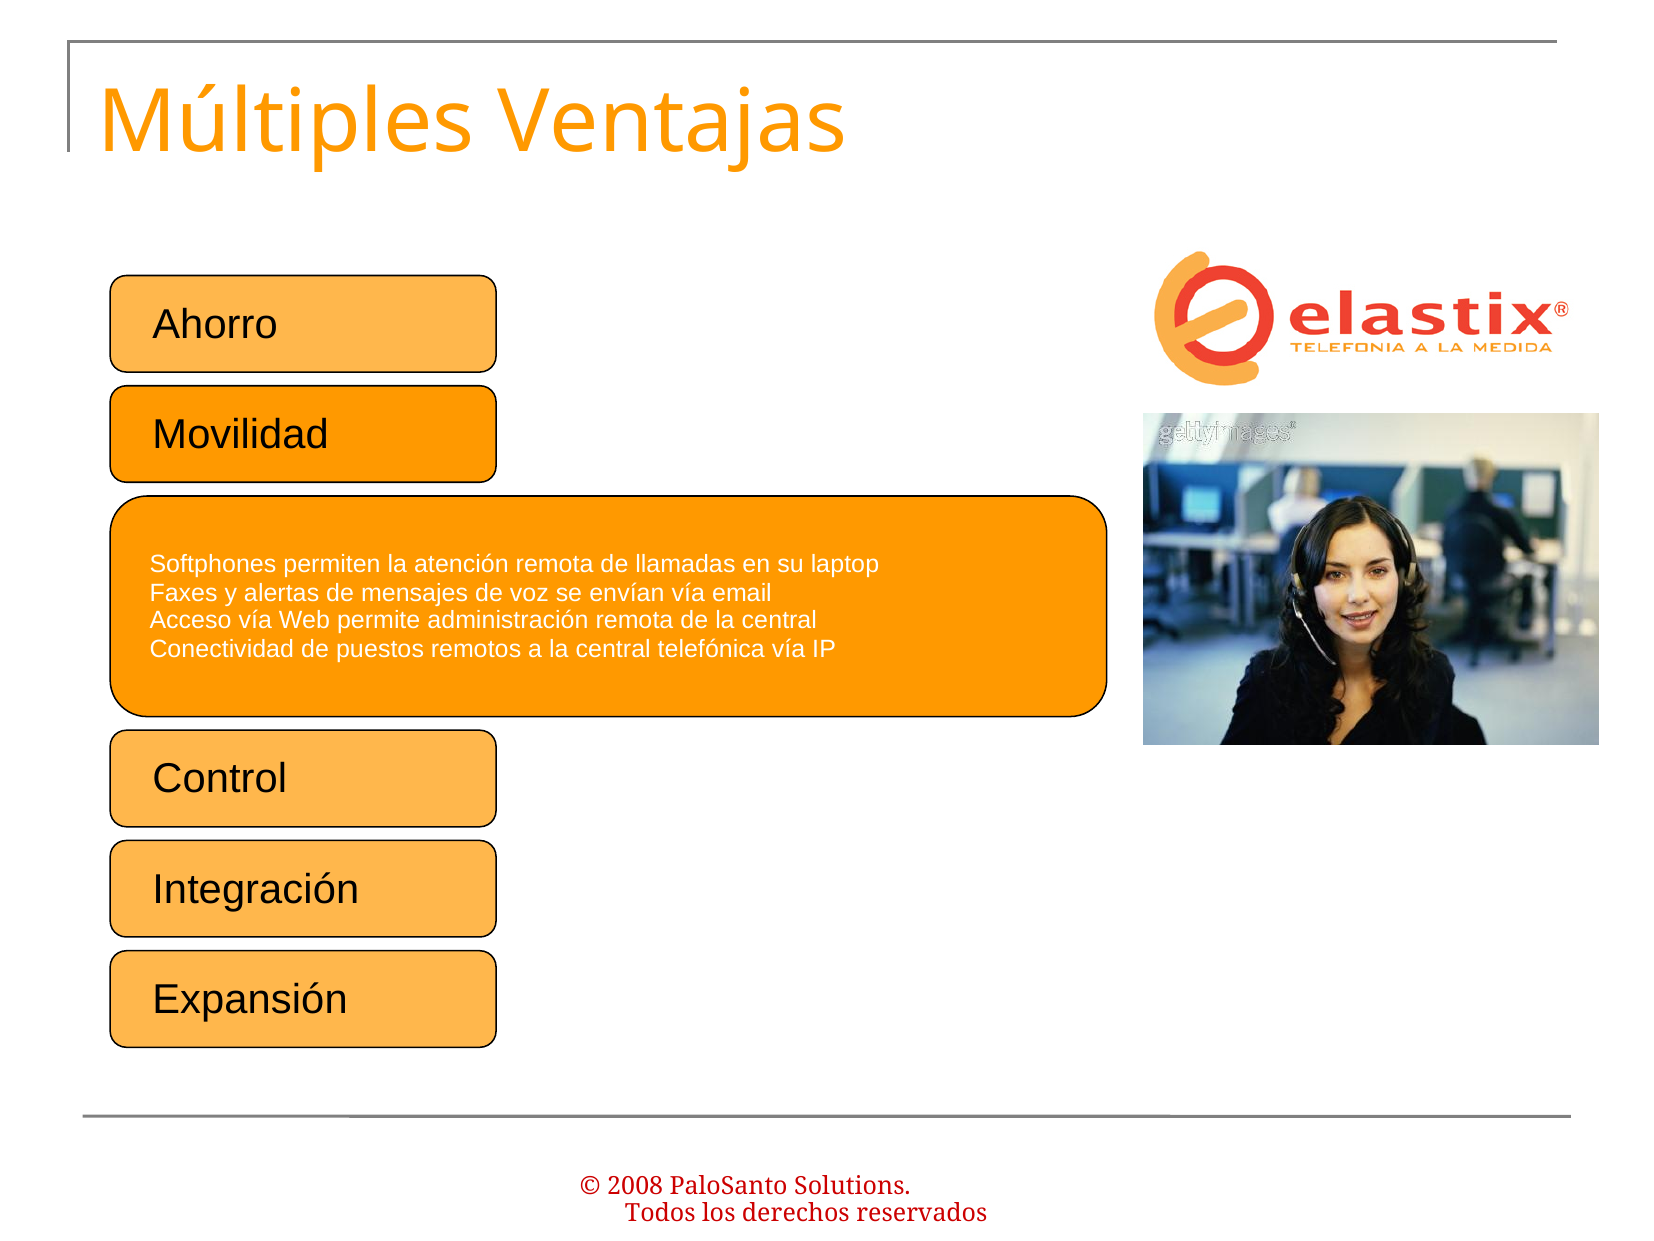

# Múltiples Ventajas
 Ahorro
 Movilidad
 Softphones permiten la atención remota de llamadas en su laptop
 Faxes y alertas de mensajes de voz se envían vía email
 Acceso vía Web permite administración remota de la central
 Conectividad de puestos remotos a la central telefónica vía IP
 Control
 Integración
 Expansión
© 2008 PaloSanto Solutions. Todos los derechos reservados